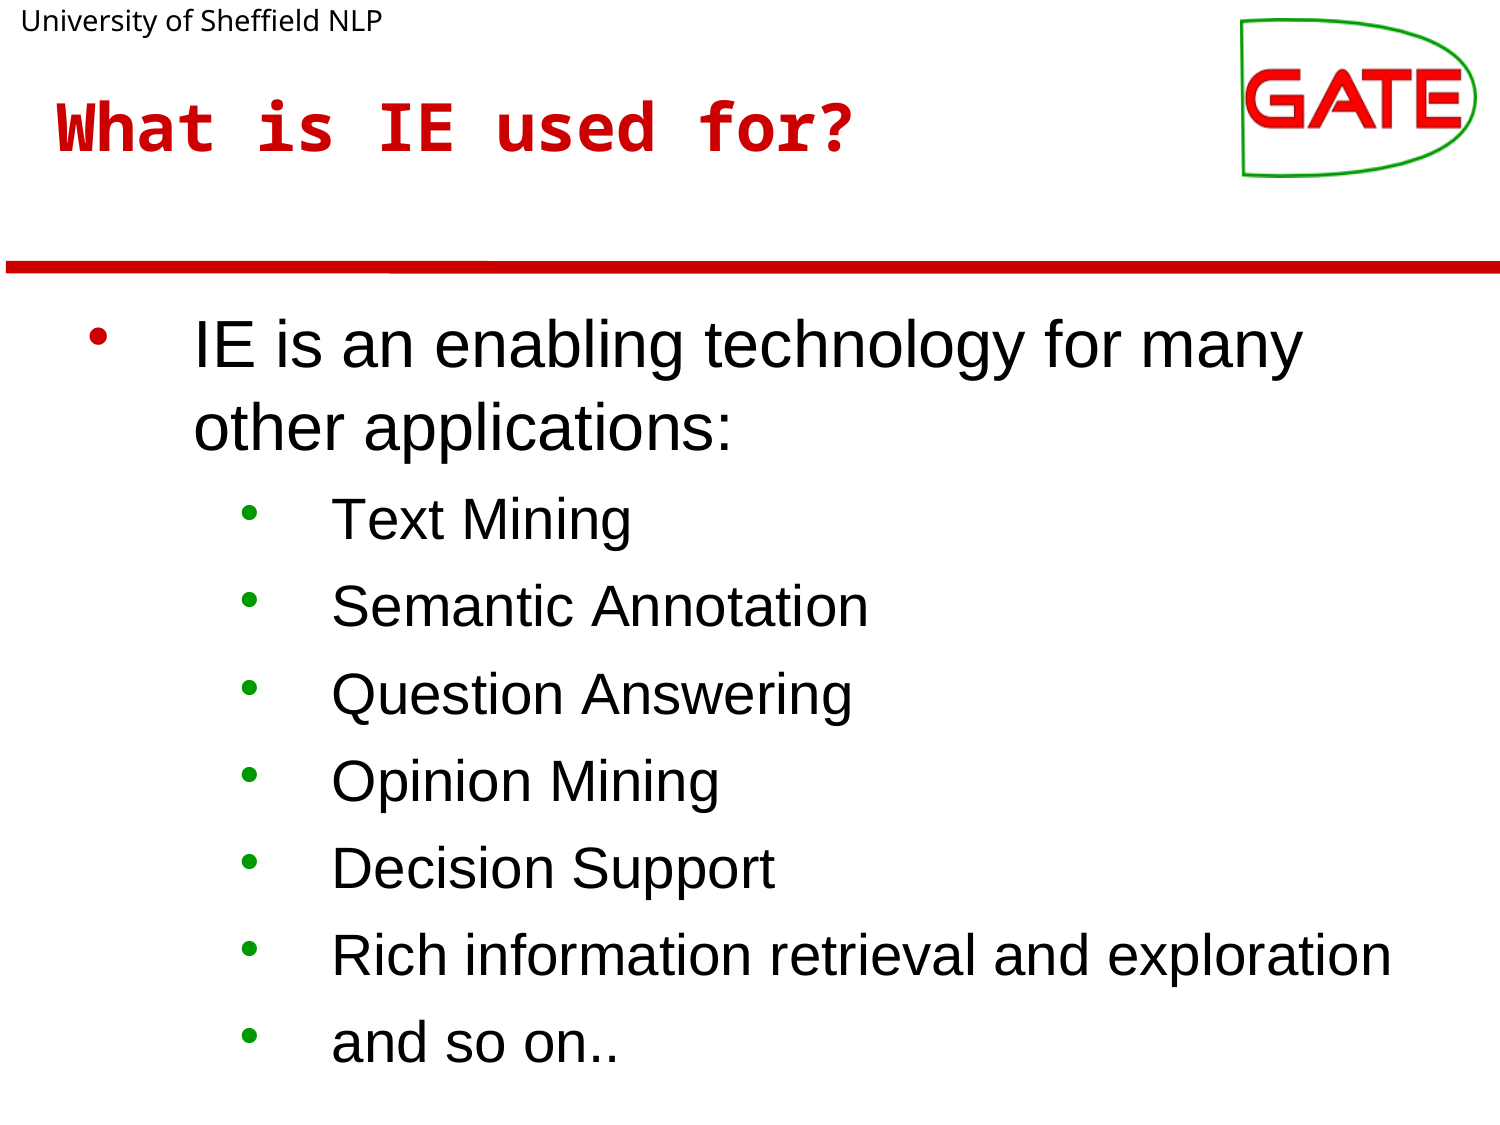

# What is IE used for?
IE is an enabling technology for many other applications:
Text Mining
Semantic Annotation
Question Answering
Opinion Mining
Decision Support
Rich information retrieval and exploration
and so on..